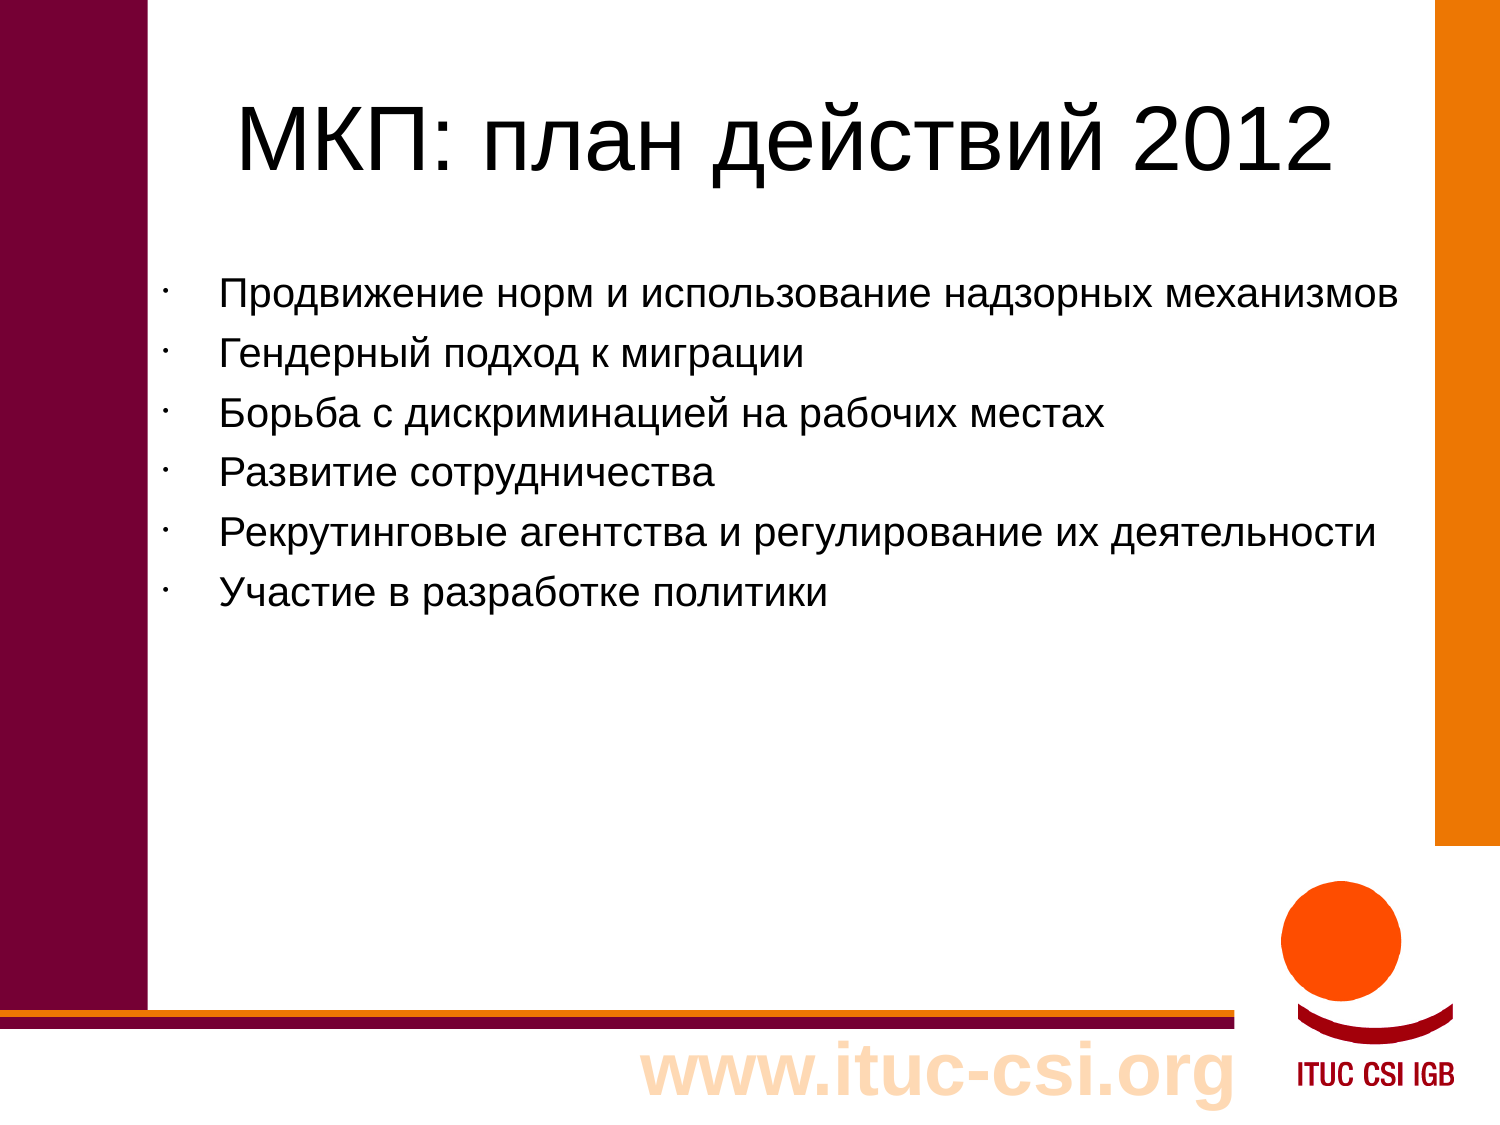

# МКП: план действий 2012
Продвижение норм и использование надзорных механизмов
Гендерный подход к миграции
Борьба с дискриминацией на рабочих местах
Развитие сотрудничества
Рекрутинговые агентства и регулирование их деятельности
Участие в разработке политики